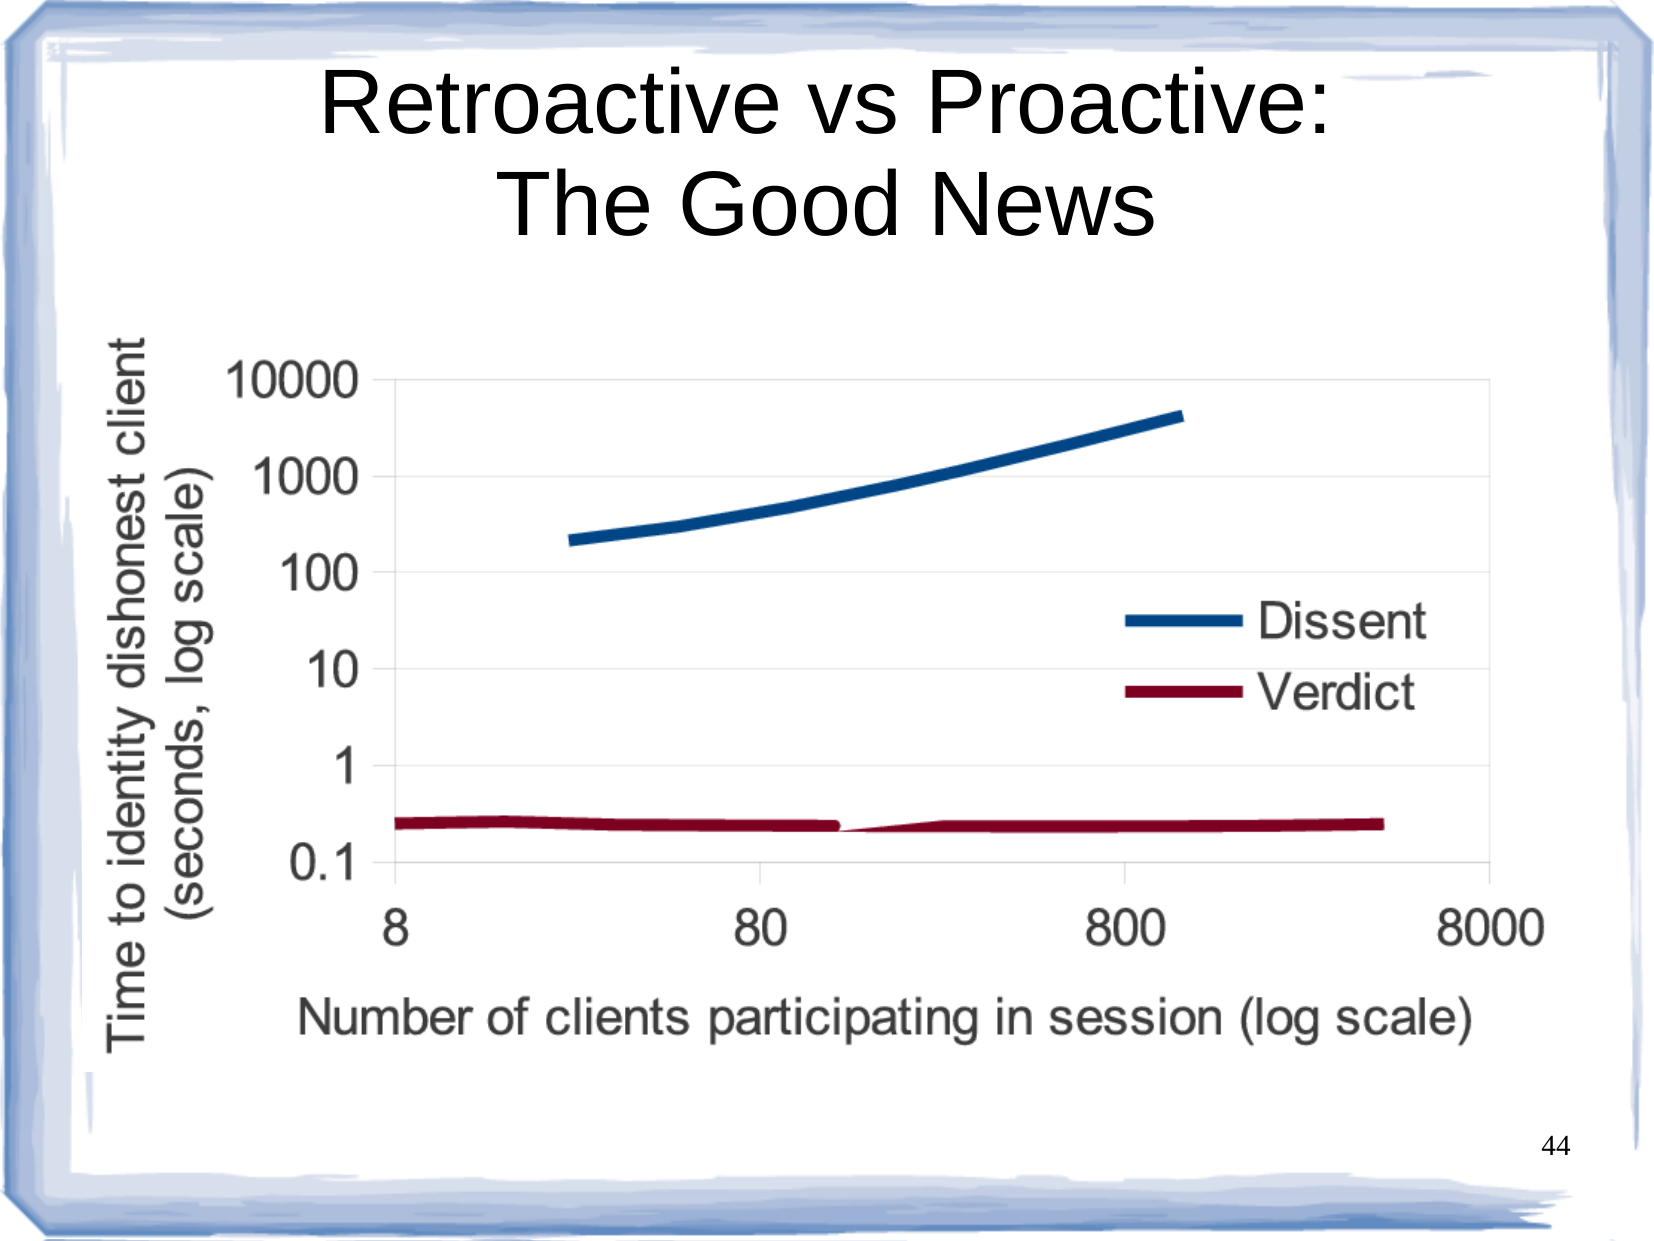

# Retroactive vs Proactive: The Good News
44